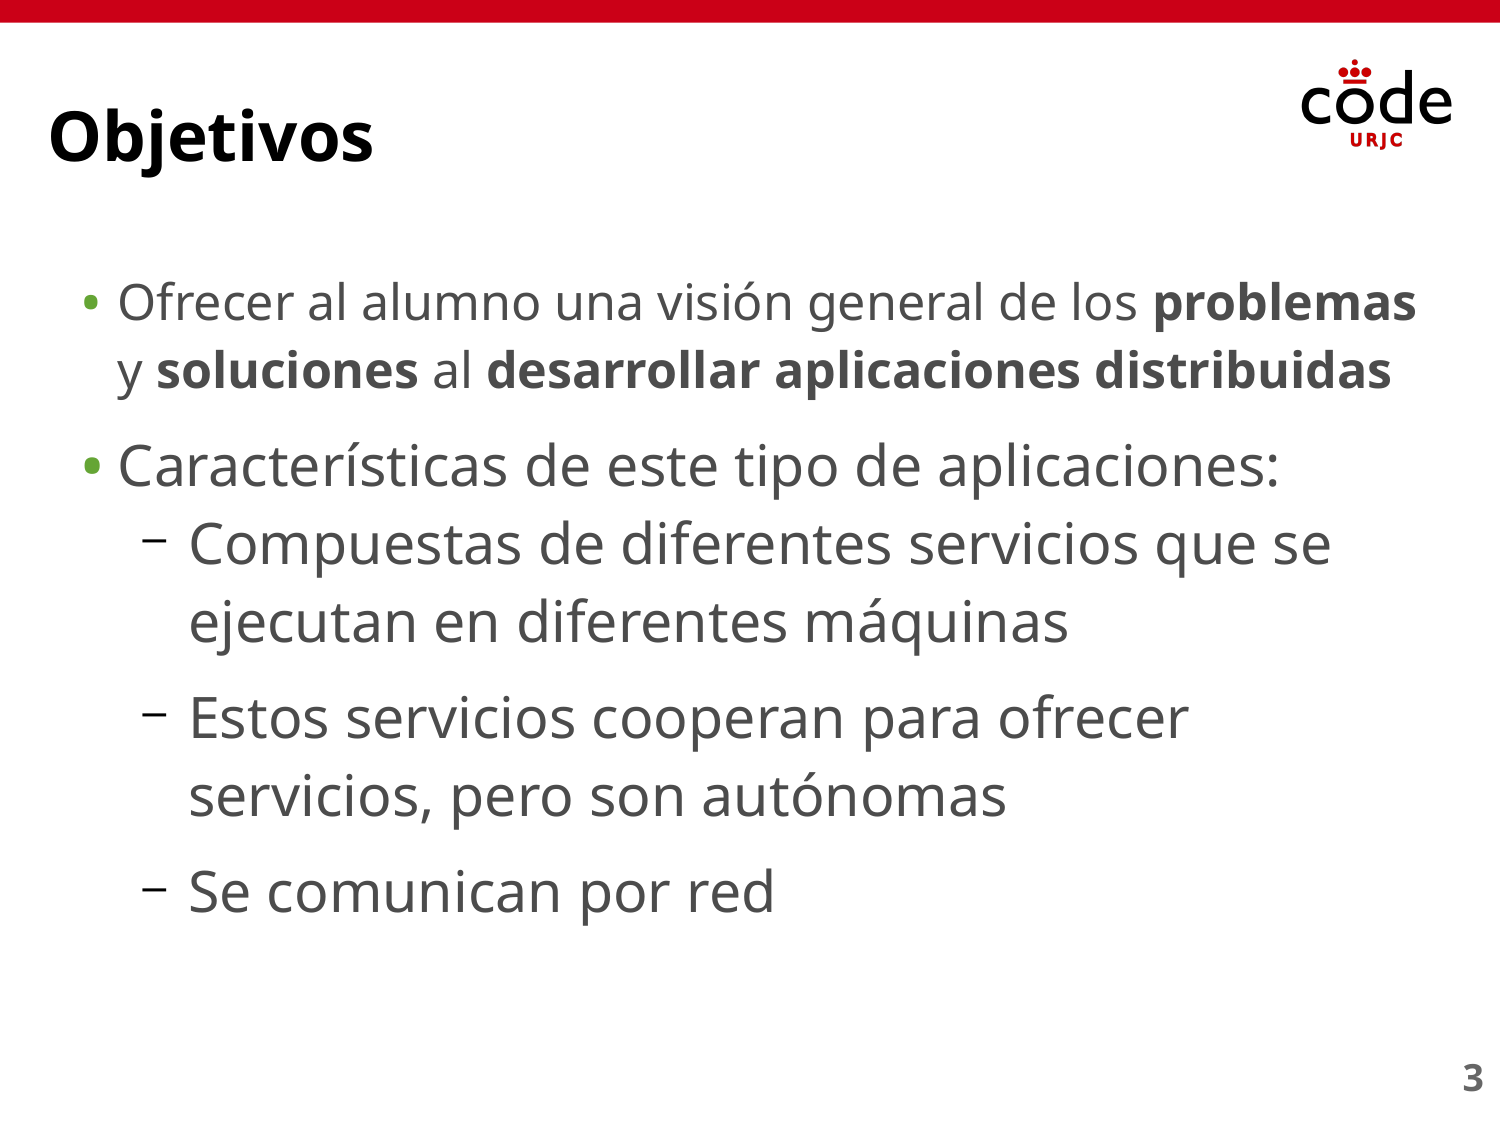

# Objetivos
Ofrecer al alumno una visión general de los problemas y soluciones al desarrollar aplicaciones distribuidas
Características de este tipo de aplicaciones:
Compuestas de diferentes servicios que se ejecutan en diferentes máquinas
Estos servicios cooperan para ofrecer servicios, pero son autónomas
Se comunican por red